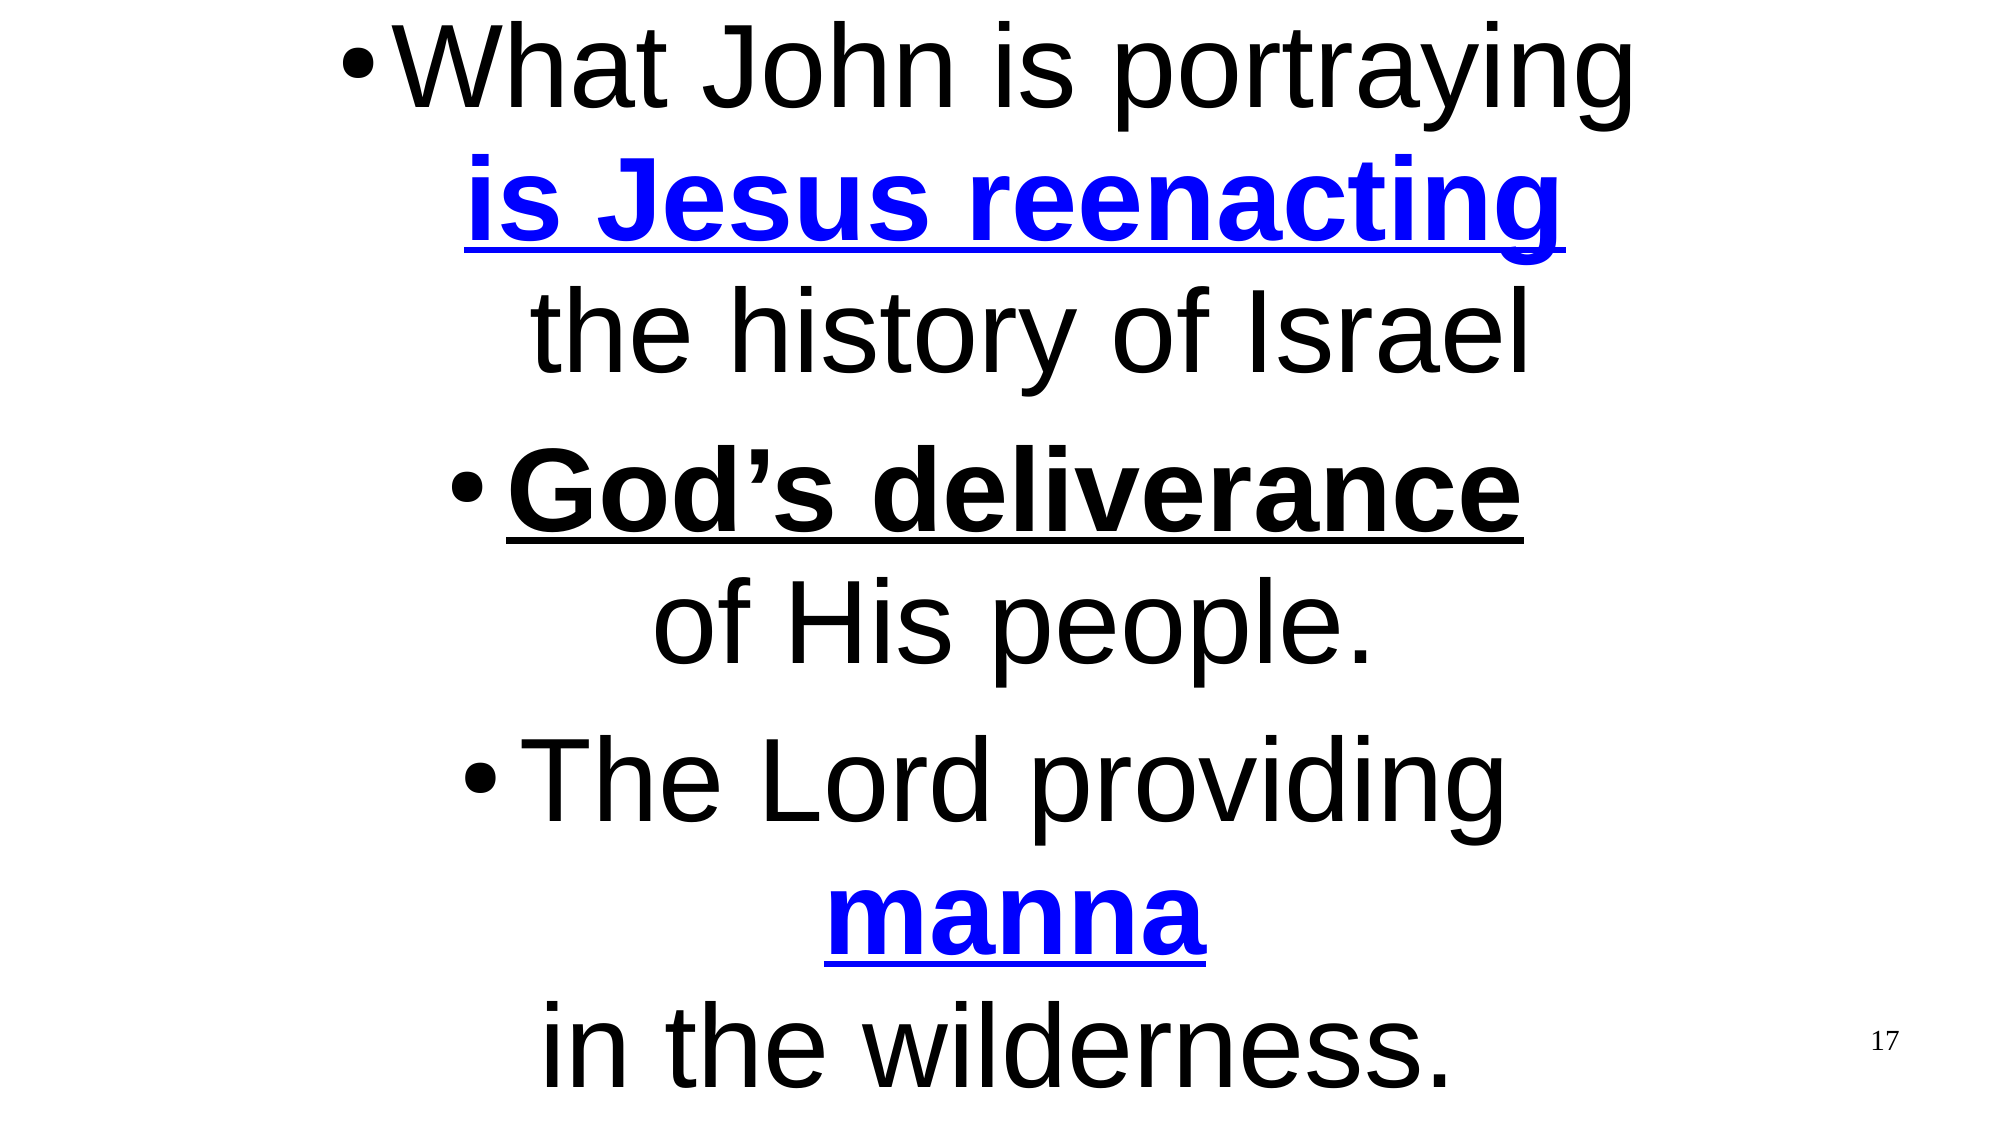

# What John is portraying is Jesus reenacting the history of Israel
God’s deliverance
of His people.
The Lord providing
manna
in the wilderness.
17